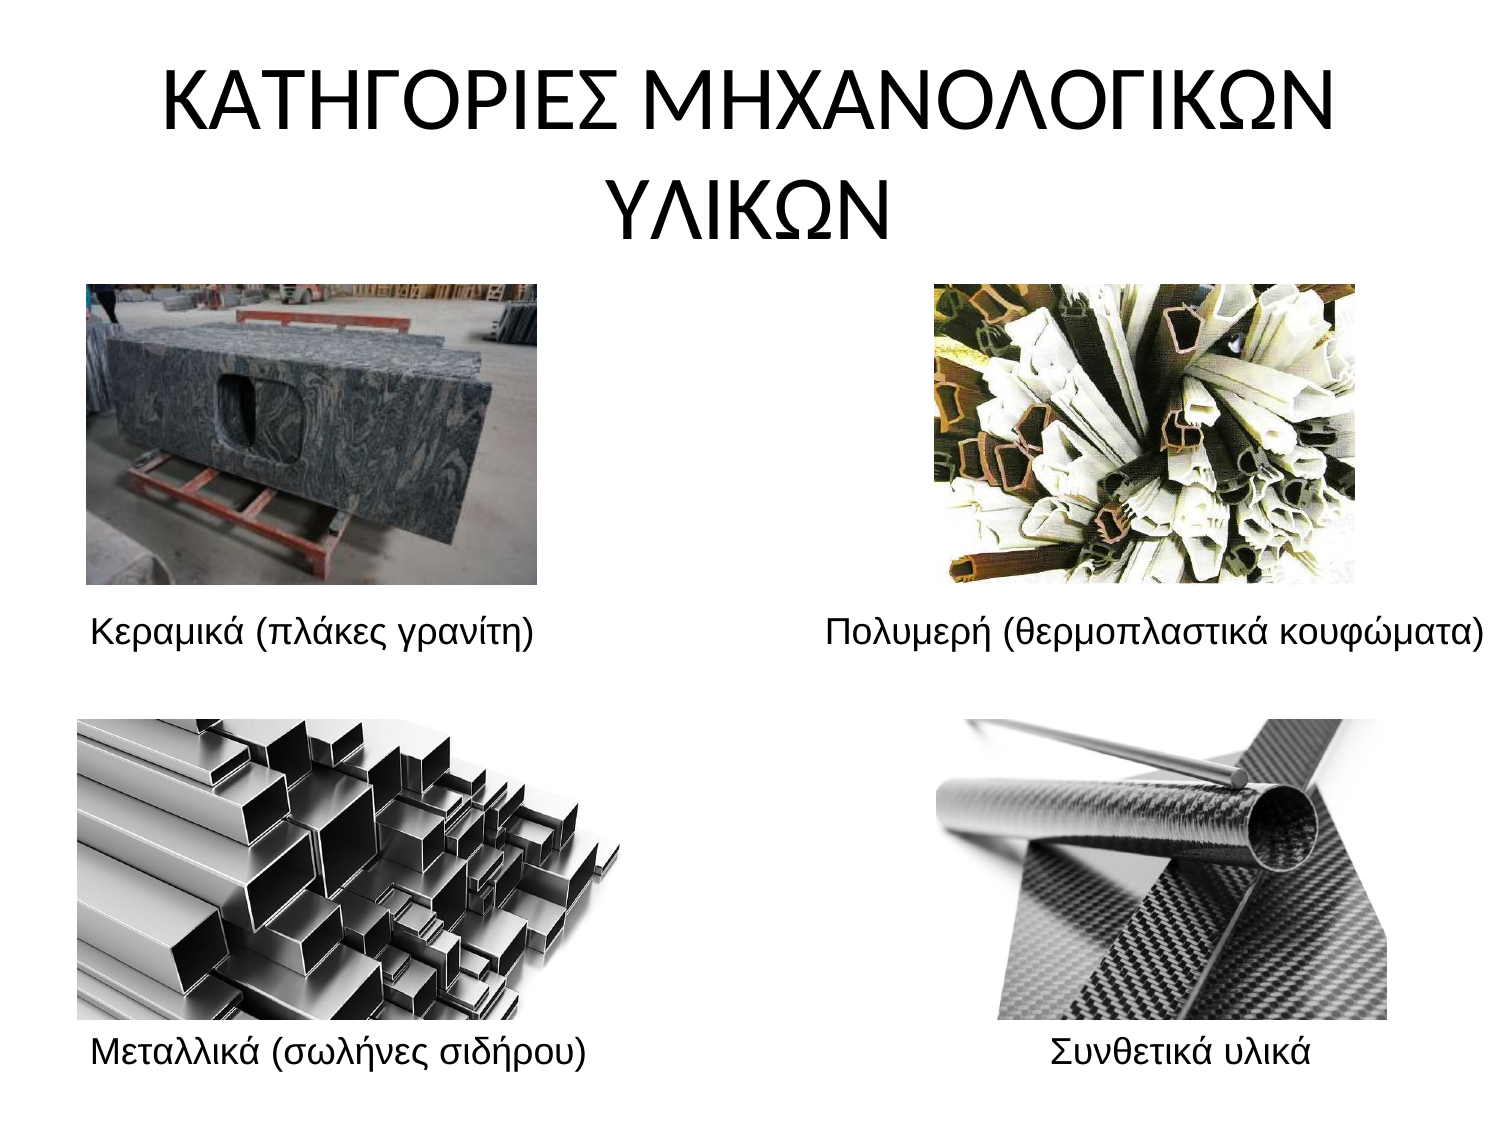

# ΚΑΤΗΓΟΡΙΕΣ ΜΗΧΑΝΟΛΟΓΙΚΩΝ ΥΛΙΚΩΝ
Κεραμικά (πλάκες γρανίτη)
Πολυμερή (θερμοπλαστικά κουφώματα)
Μεταλλικά (σωλήνες σιδήρου)
Συνθετικά υλικά